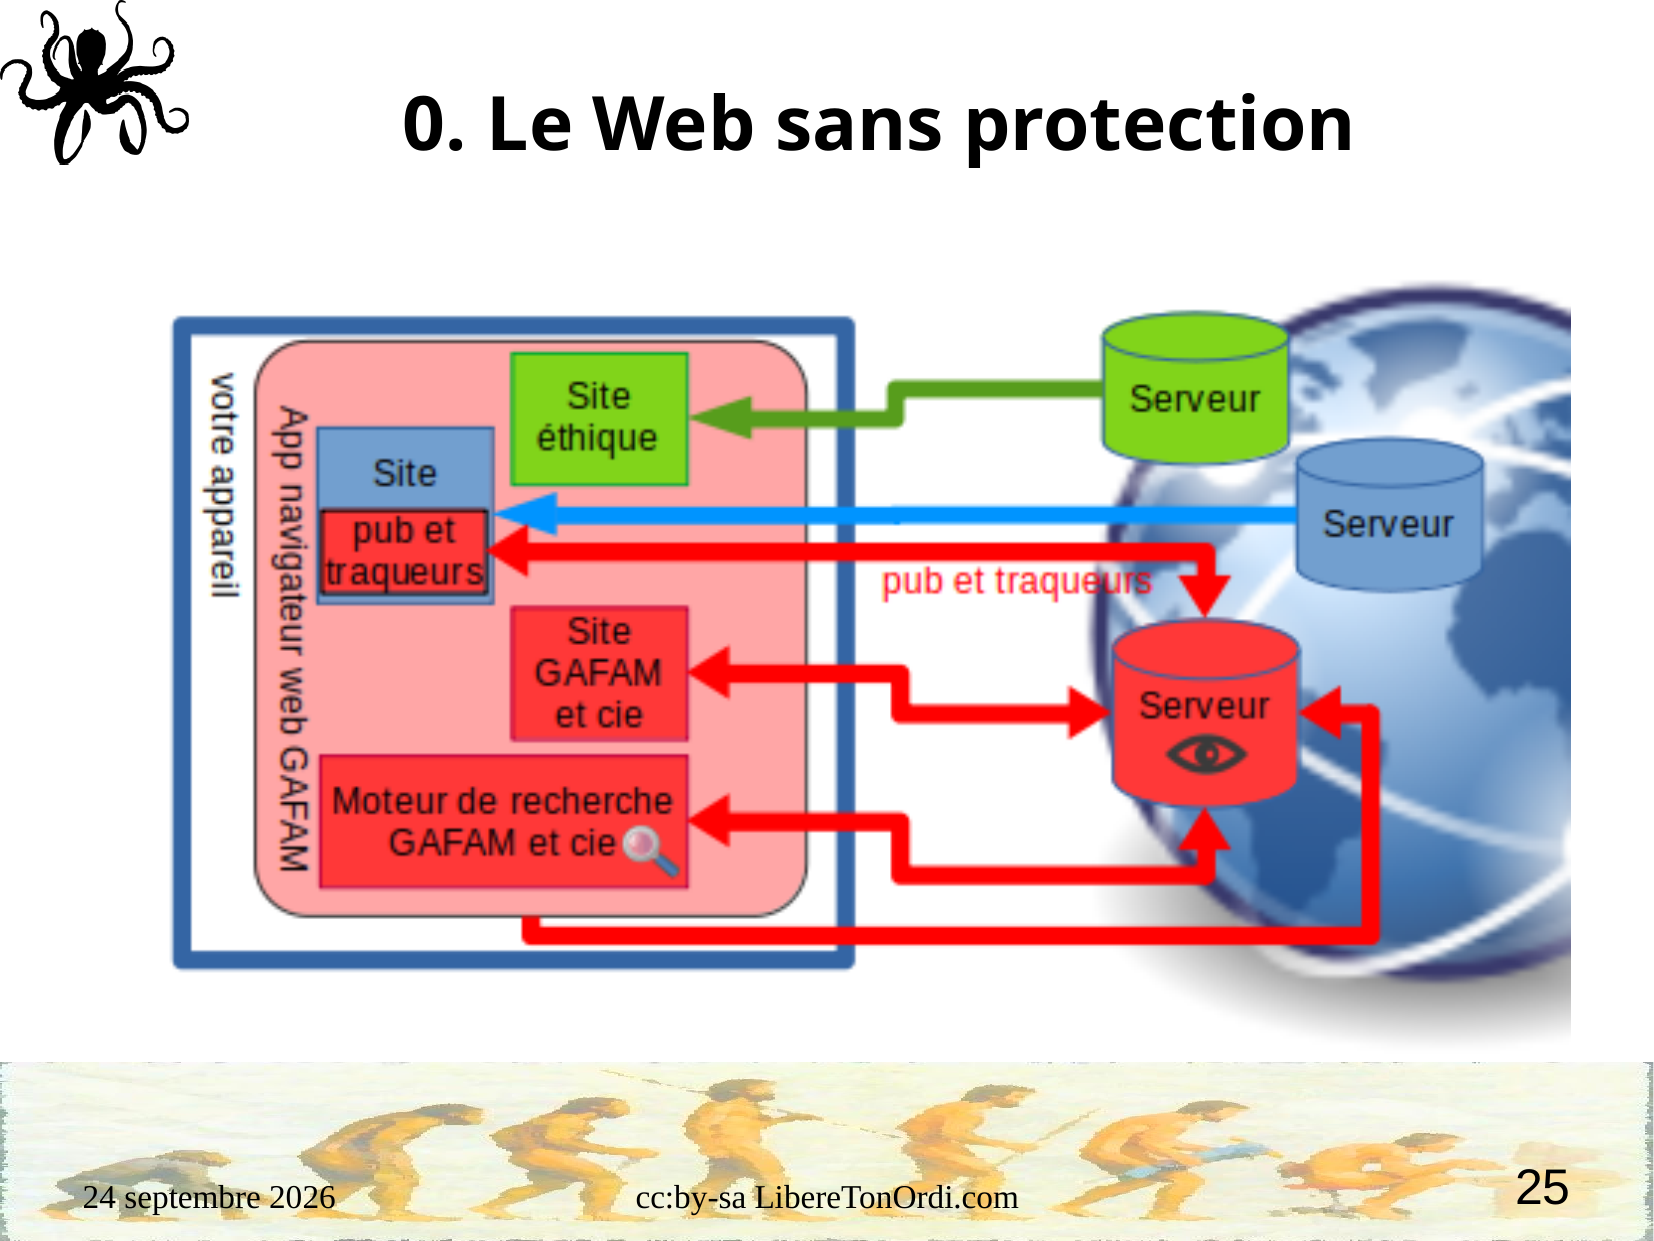

# 0. Le Web sans protection
cc:by-sa LibereTonOrdi.com
25